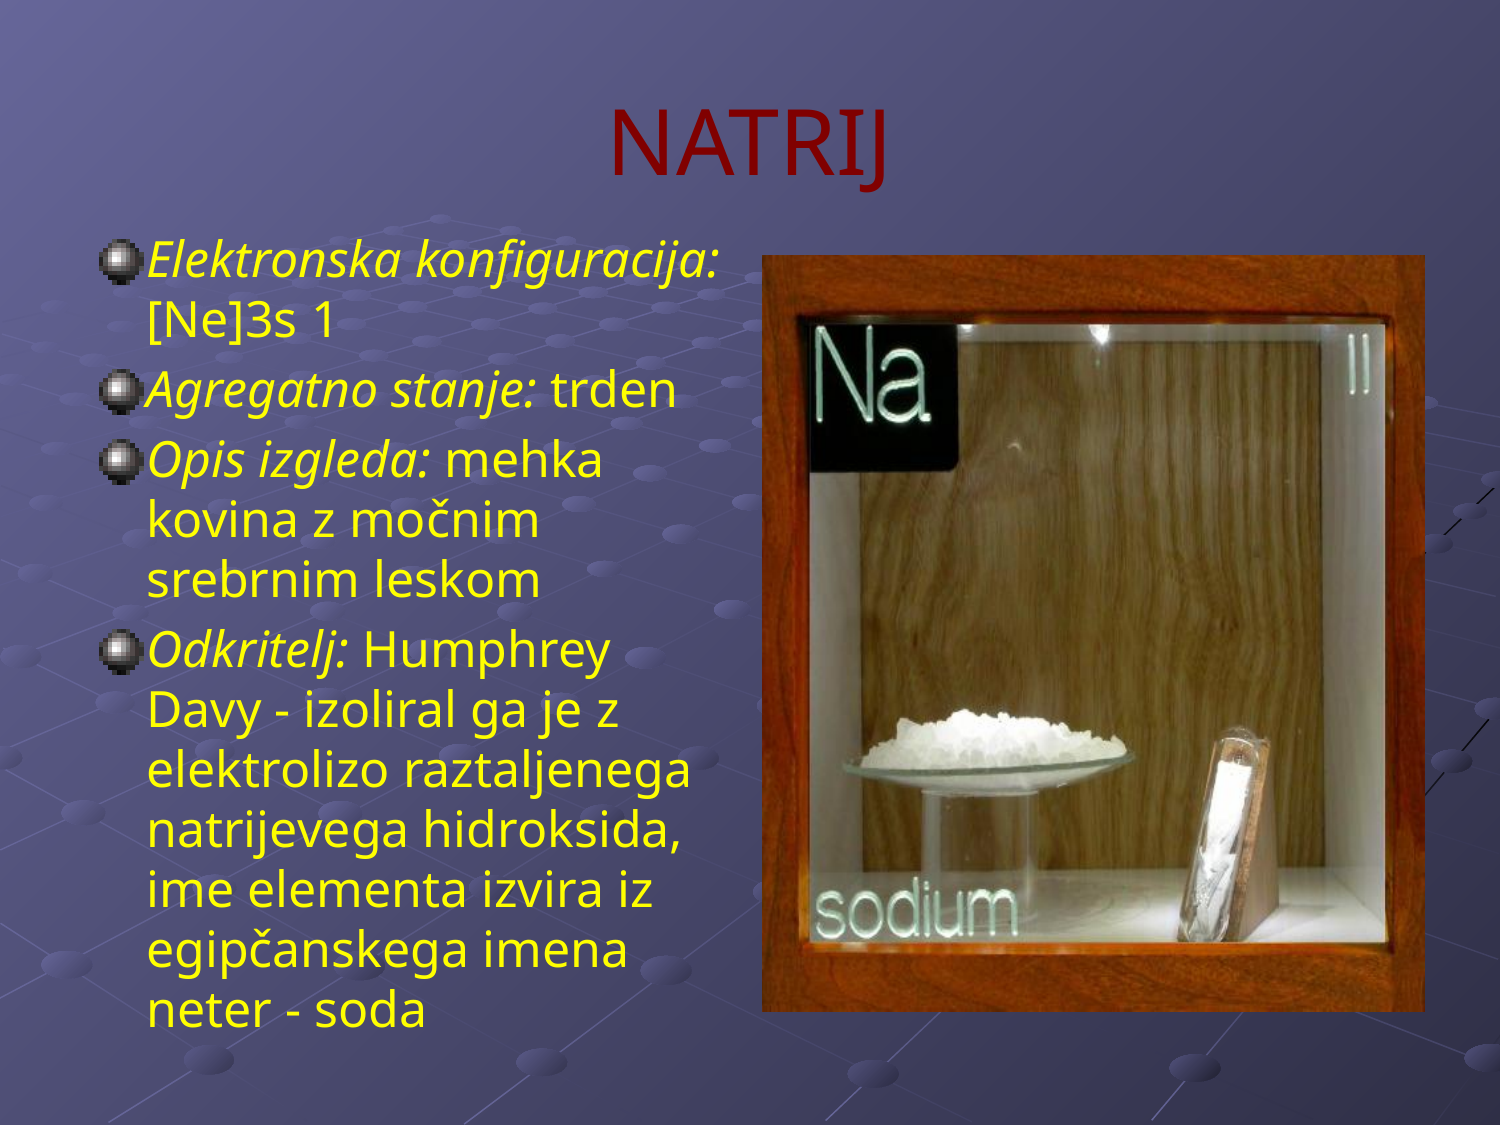

# NATRIJ
Elektronska konfiguracija: [Ne]3s 1
Agregatno stanje: trden
Opis izgleda: mehka kovina z močnim srebrnim leskom
Odkritelj: Humphrey Davy - izoliral ga je z elektrolizo raztaljenega natrijevega hidroksida, ime elementa izvira iz egipčanskega imena neter - soda